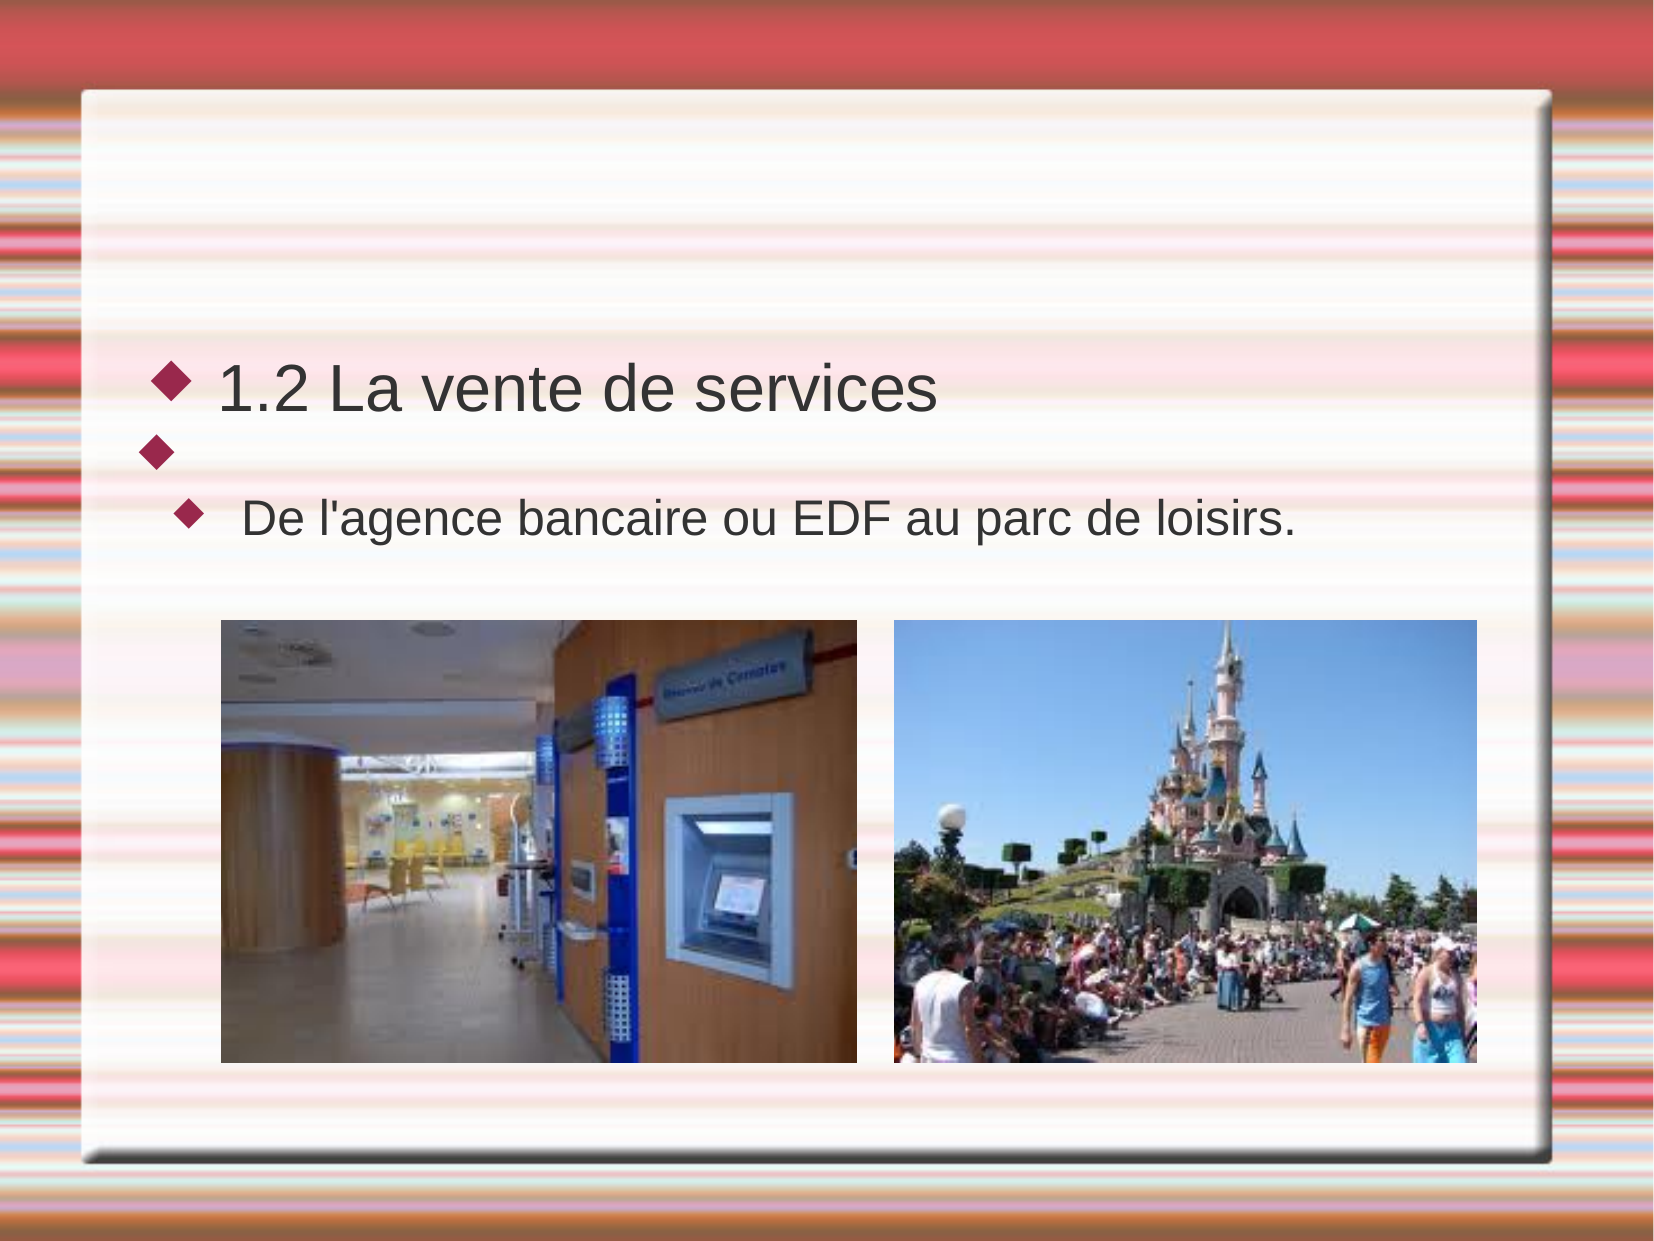

#
1.2 La vente de services
De l'agence bancaire ou EDF au parc de loisirs.